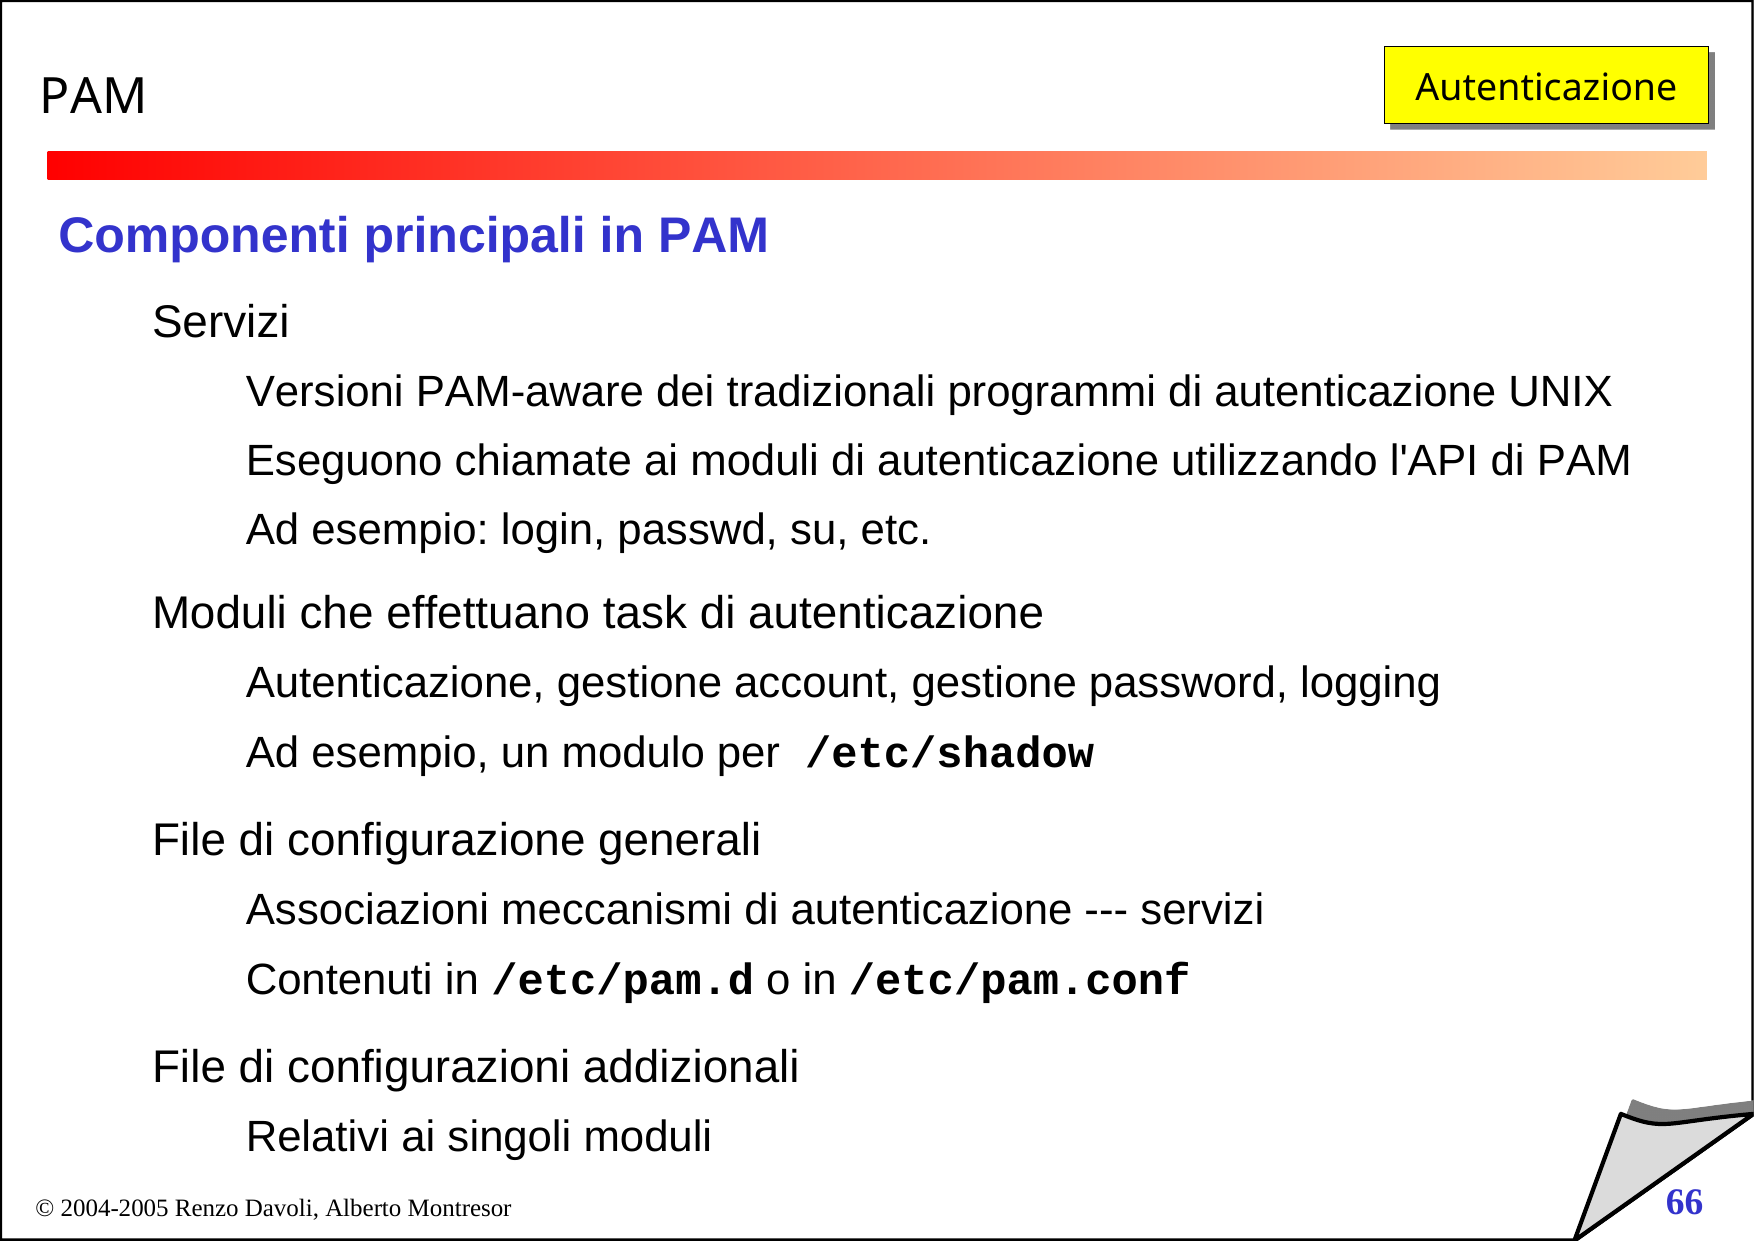

Autenticazione
# PAM
Componenti principali in PAM
Servizi
Versioni PAM-aware dei tradizionali programmi di autenticazione UNIX
Eseguono chiamate ai moduli di autenticazione utilizzando l'API di PAM
Ad esempio: login, passwd, su, etc.
Moduli che effettuano task di autenticazione
Autenticazione, gestione account, gestione password, logging
Ad esempio, un modulo per /etc/shadow
File di configurazione generali
Associazioni meccanismi di autenticazione --- servizi
Contenuti in /etc/pam.d o in /etc/pam.conf
File di configurazioni addizionali
Relativi ai singoli moduli